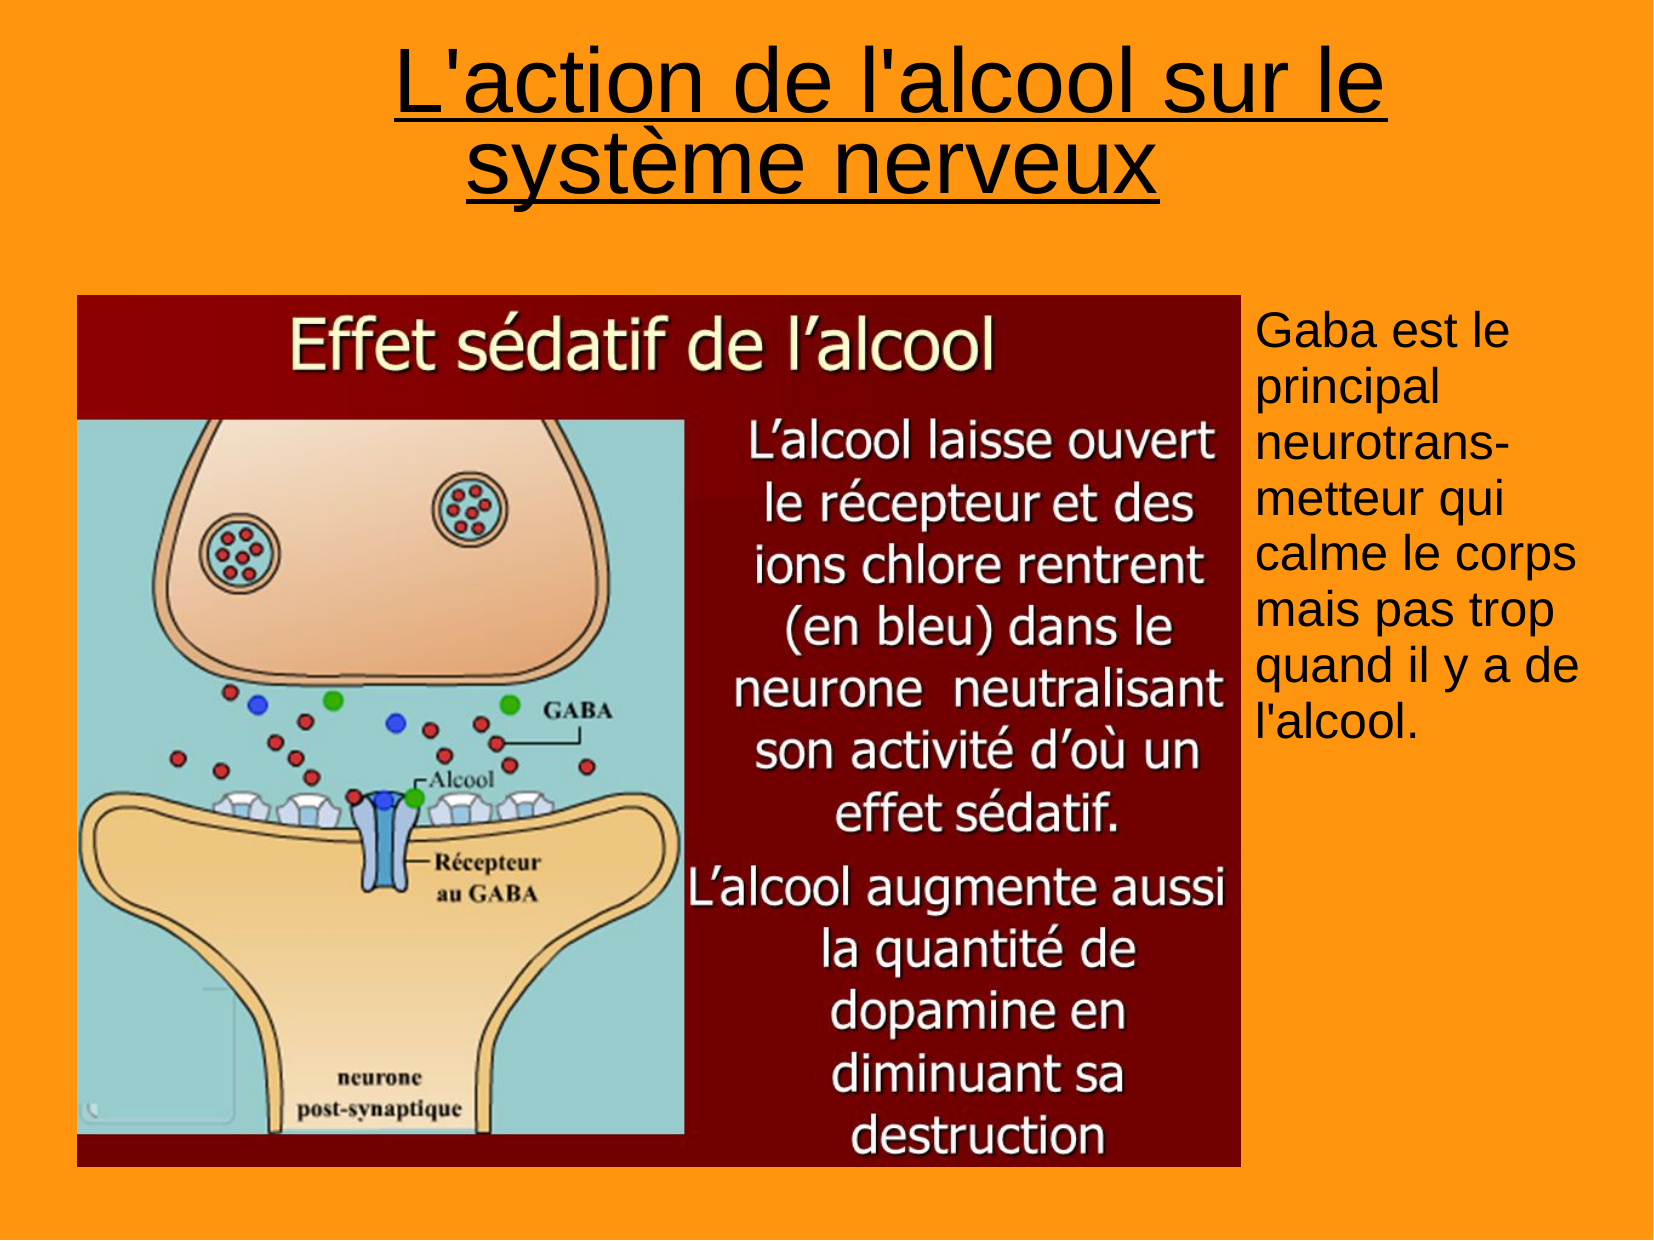

L'action de l'alcool sur le
# système nerveux
Gaba est le principal neurotrans-
metteur qui calme le corps mais pas trop quand il y a de l'alcool.